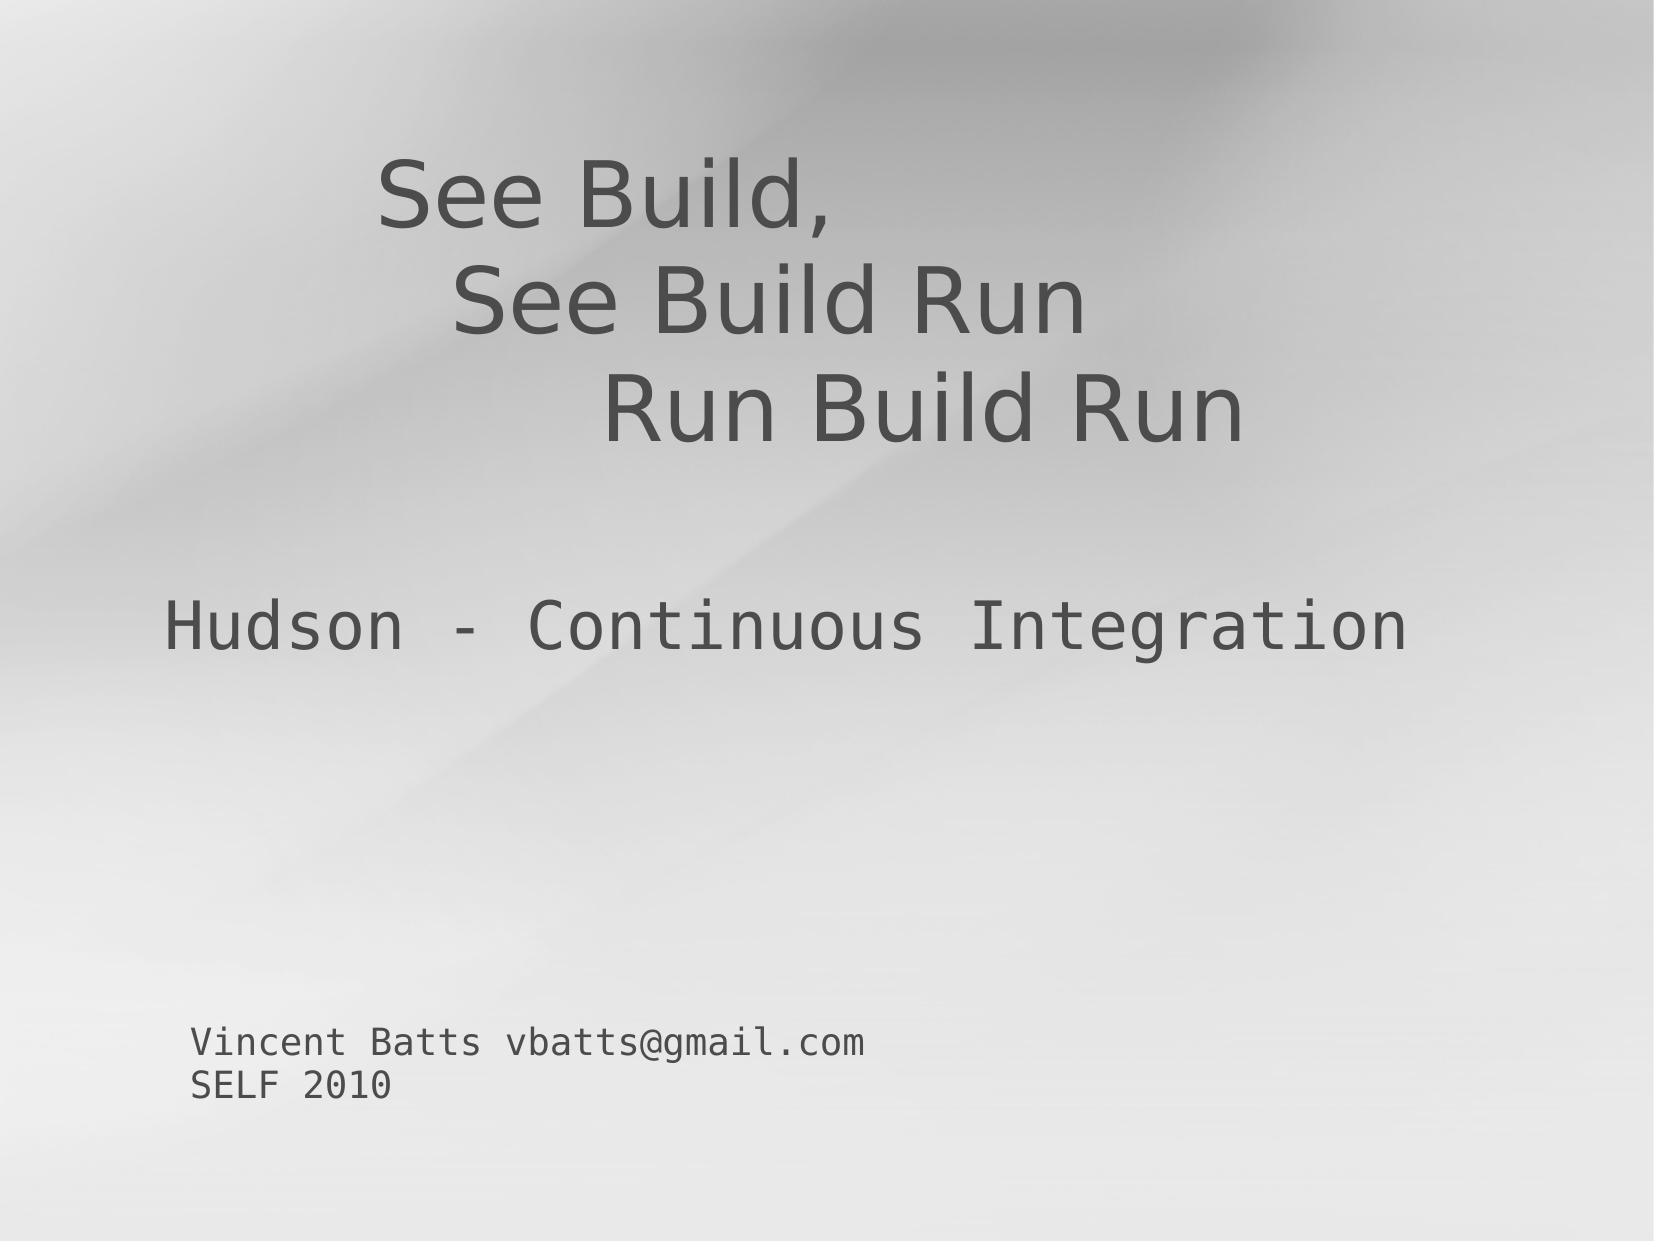

# See Build, See Build Run Run Build Run
Hudson - Continuous Integration
Vincent Batts vbatts@gmail.com
SELF 2010